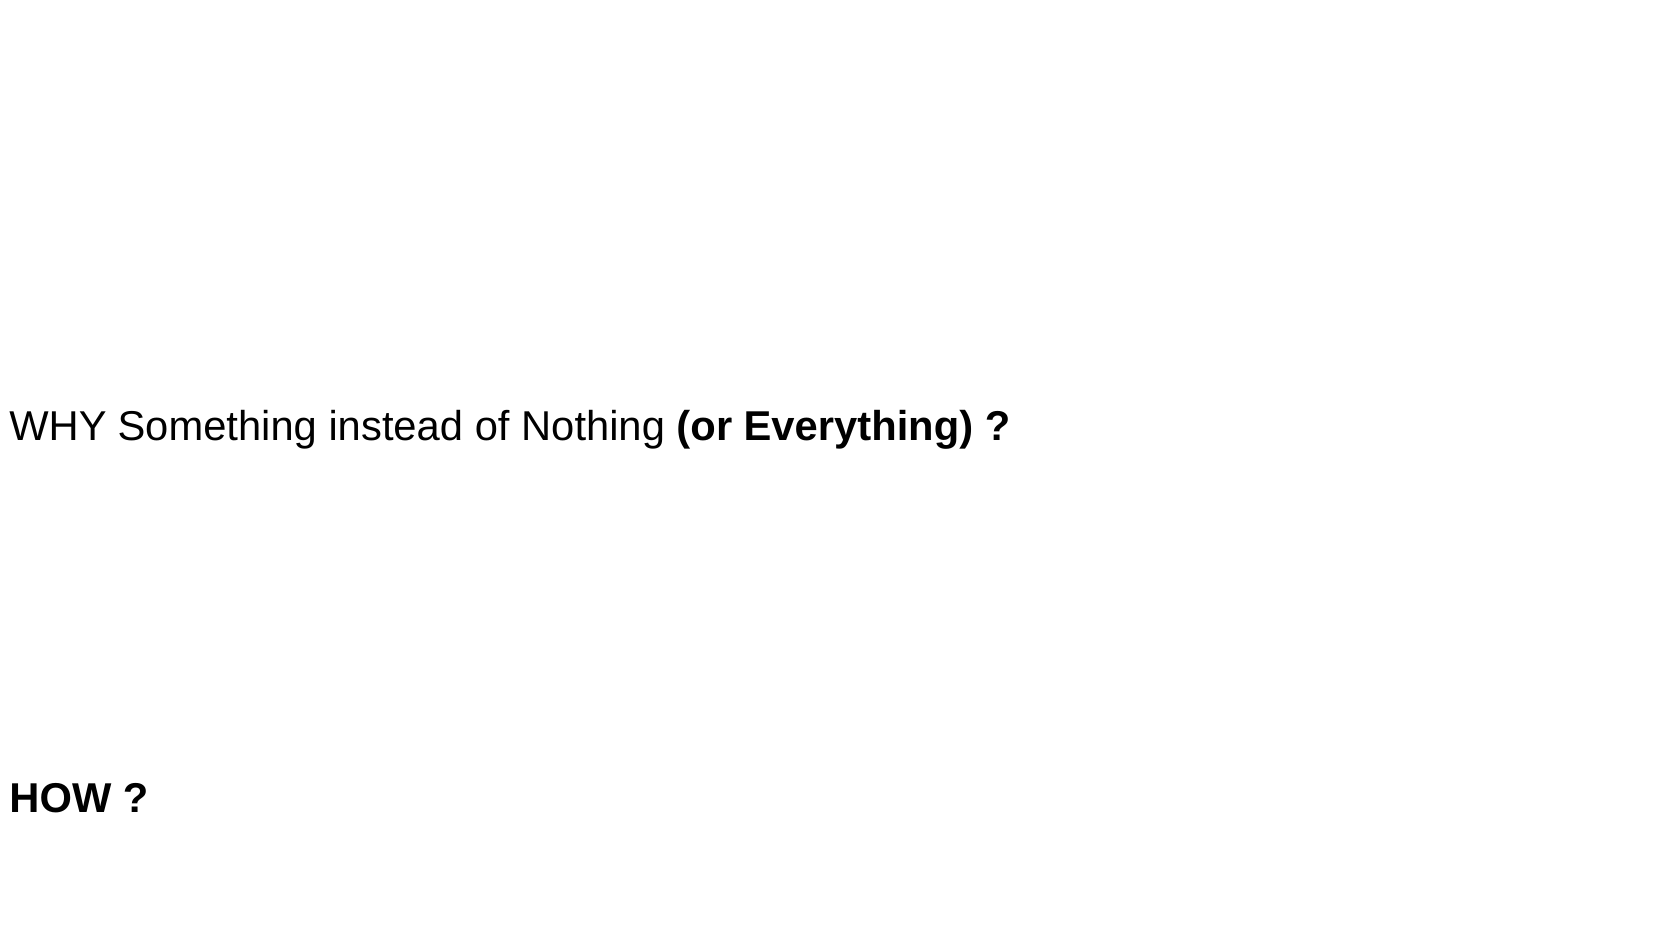

WHY Something instead of Nothing (or Everything) ?
HOW ?